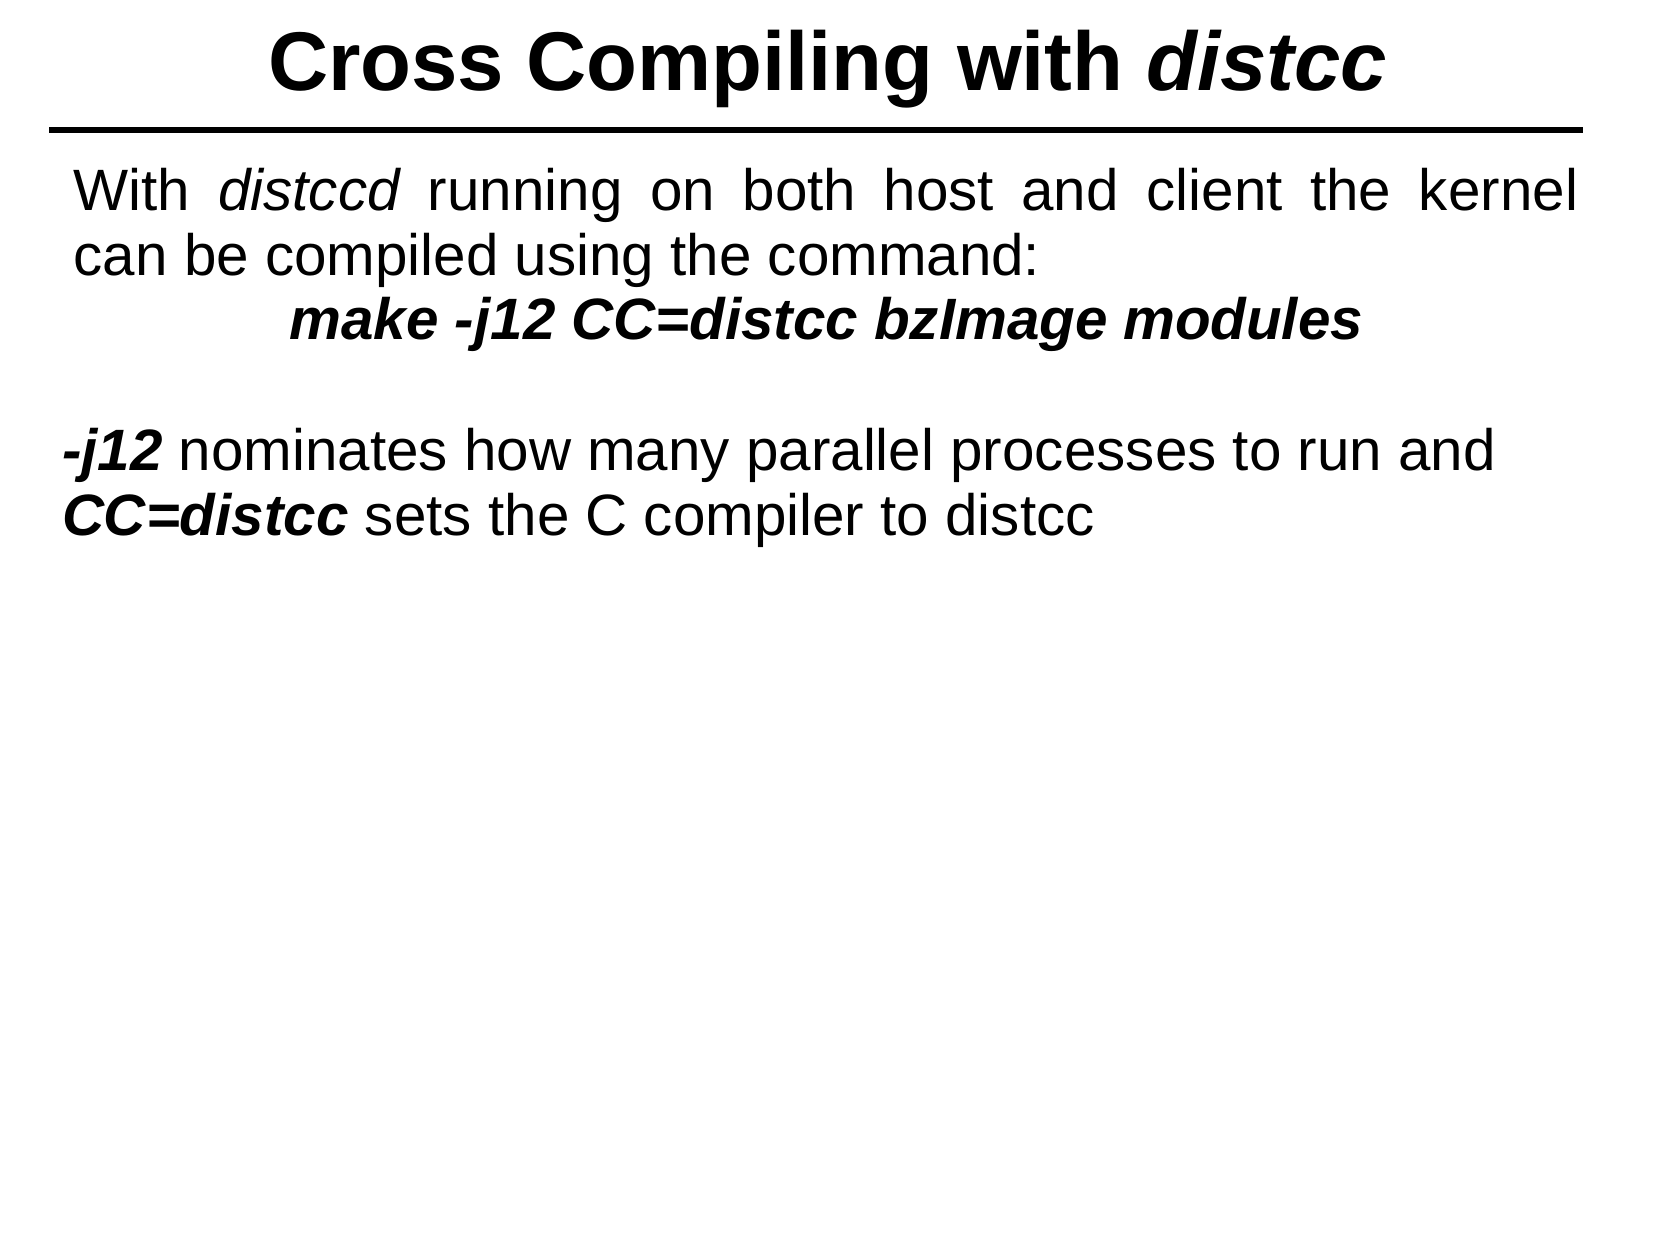

Cross Compiling with distcc
With distccd running on both host and client the kernel can be compiled using the command:
make -j12 CC=distcc bzImage modules
-j12 nominates how many parallel processes to run and
CC=distcc sets the C compiler to distcc